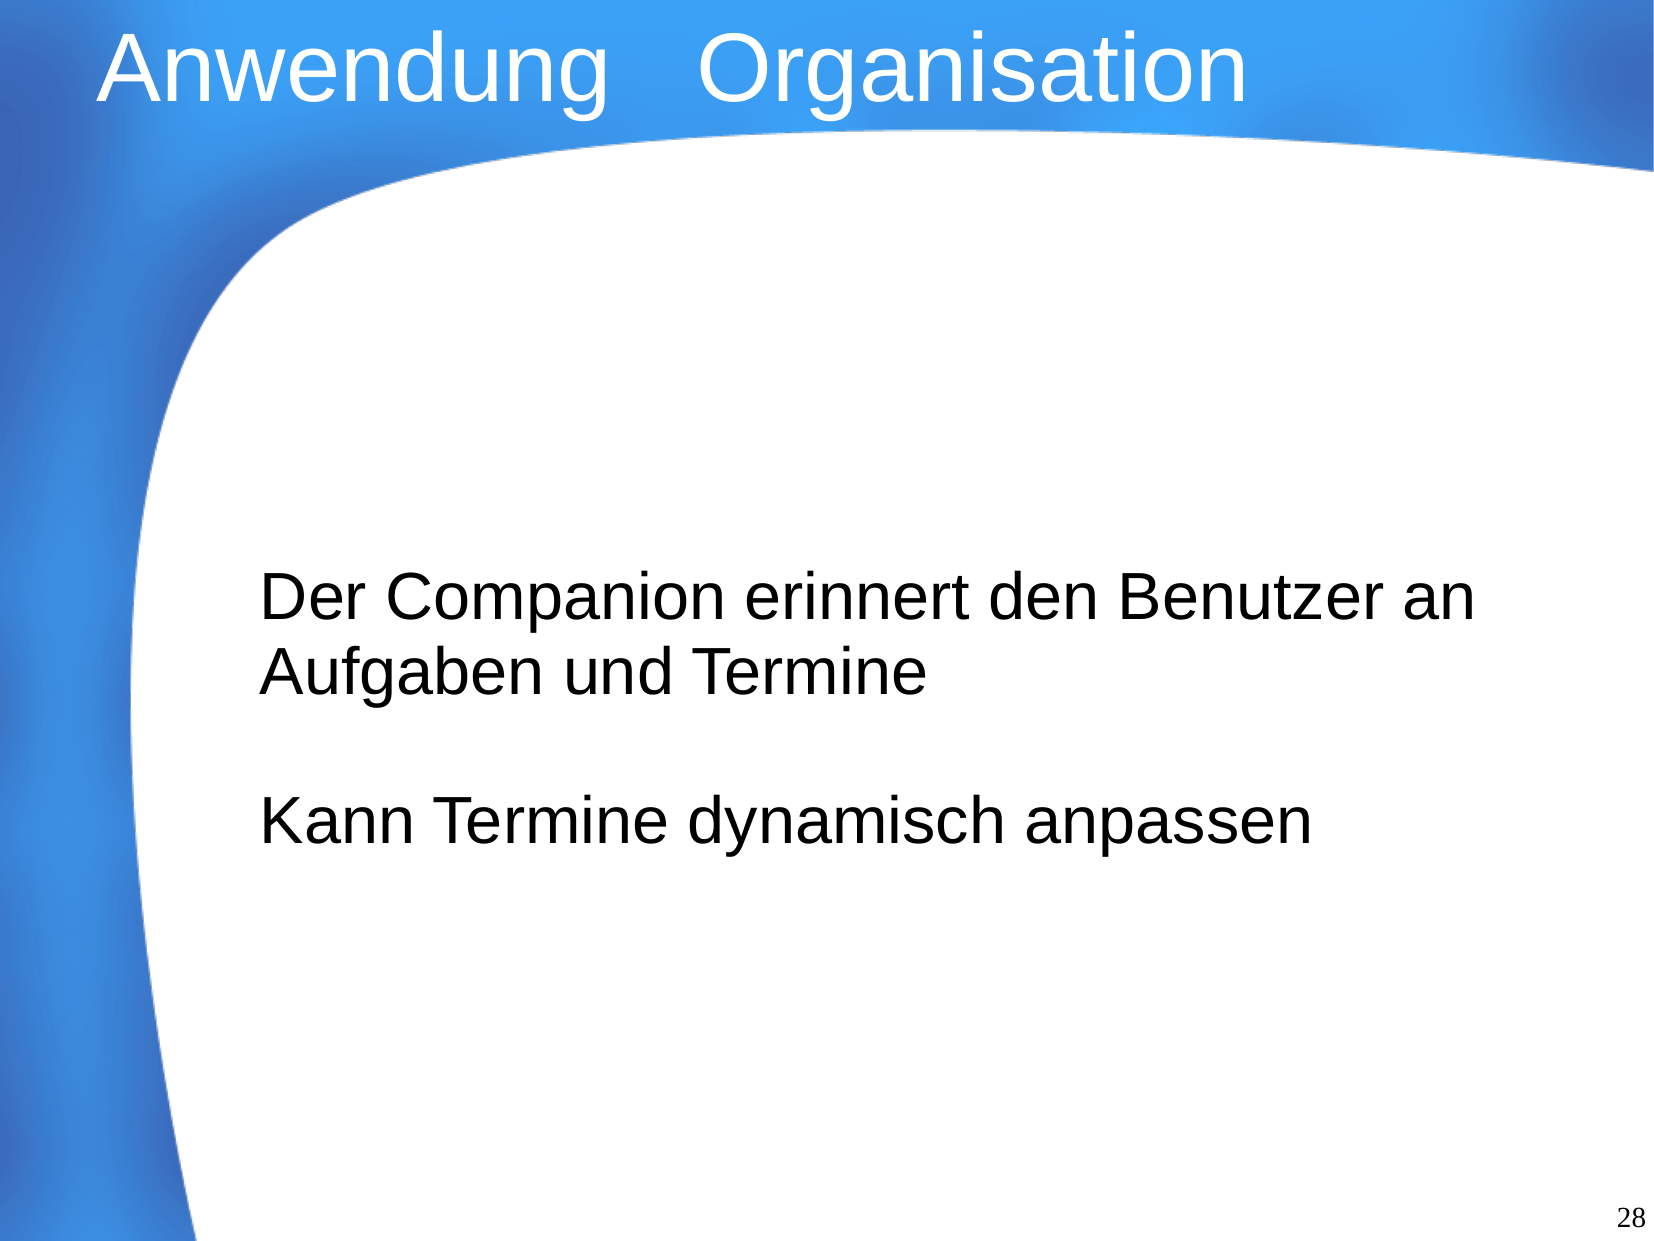

Anwendung
# Organisation
Der Companion erinnert den Benutzer an Aufgaben und Termine
Kann Termine dynamisch anpassen
28